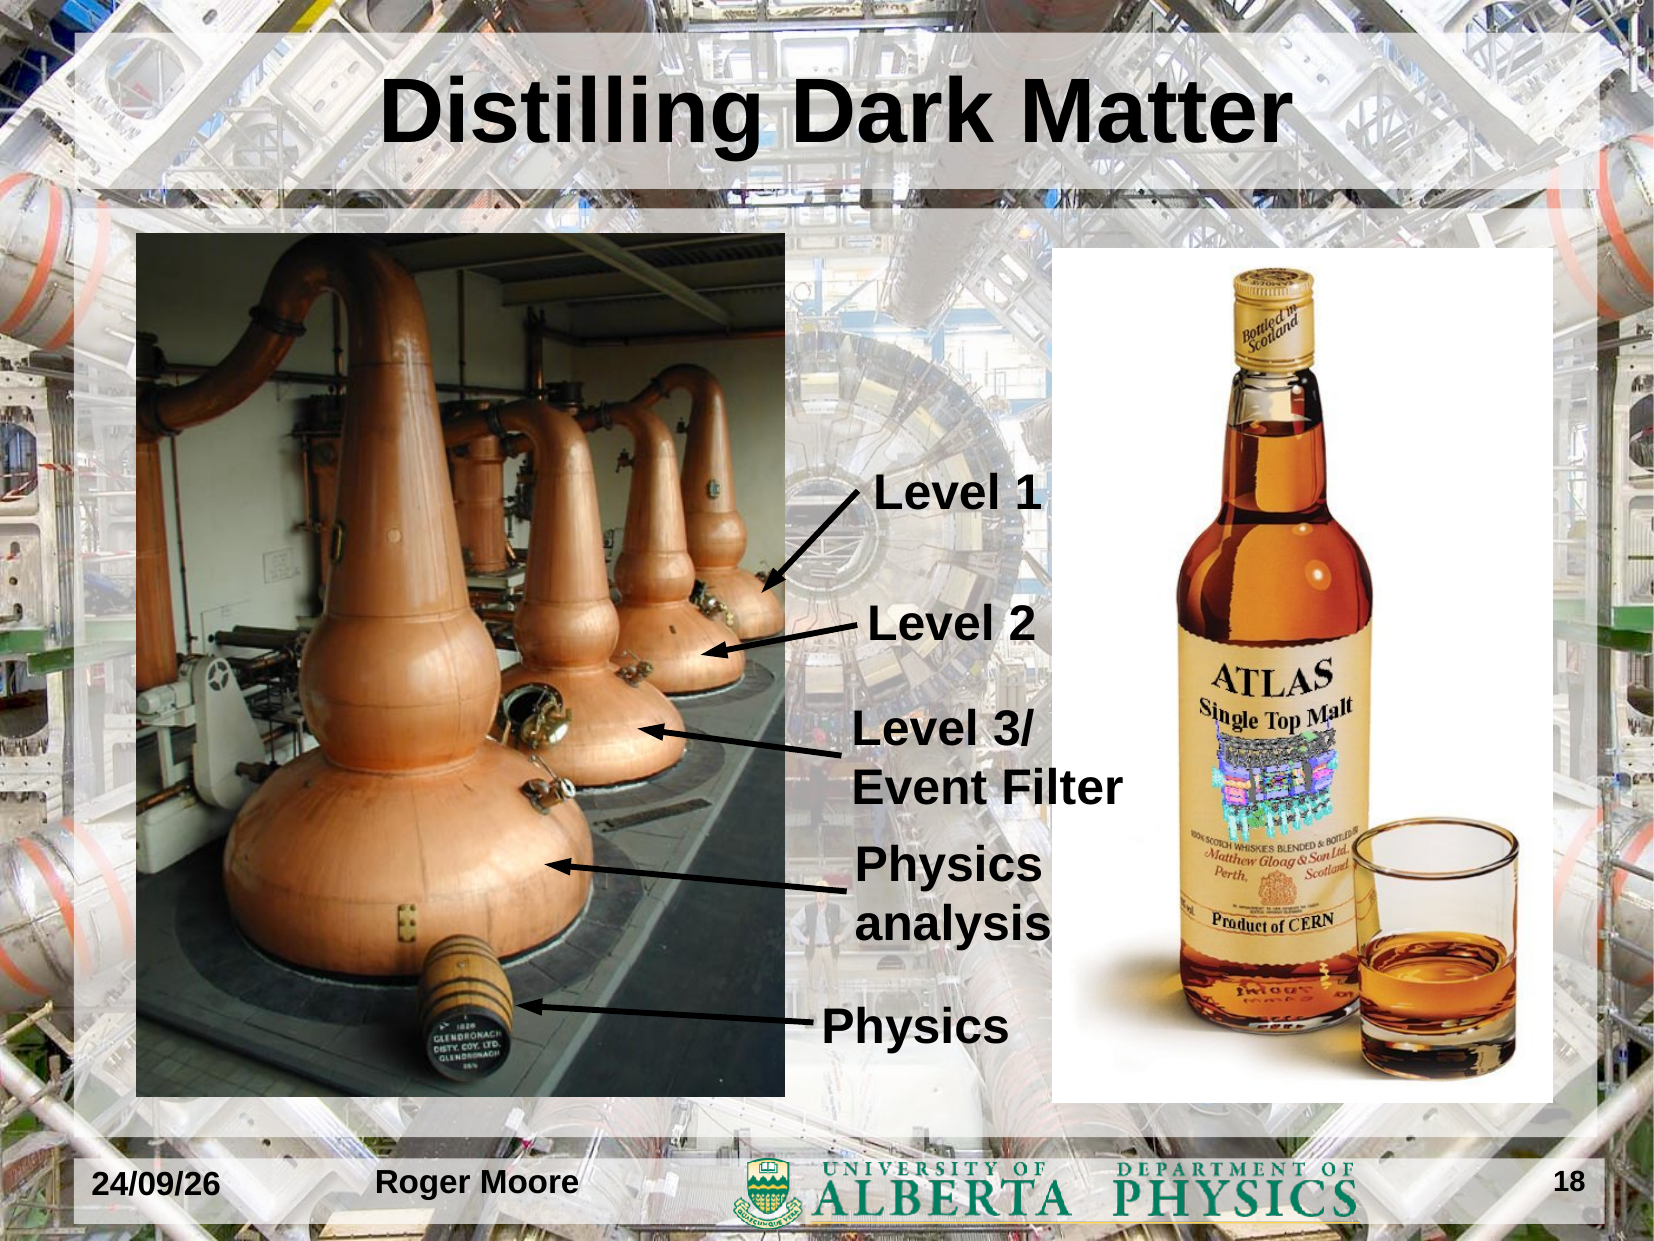

# Distilling Dark Matter
Level 1
Level 2
Level 3/
Event Filter
Physics
analysis
Physics